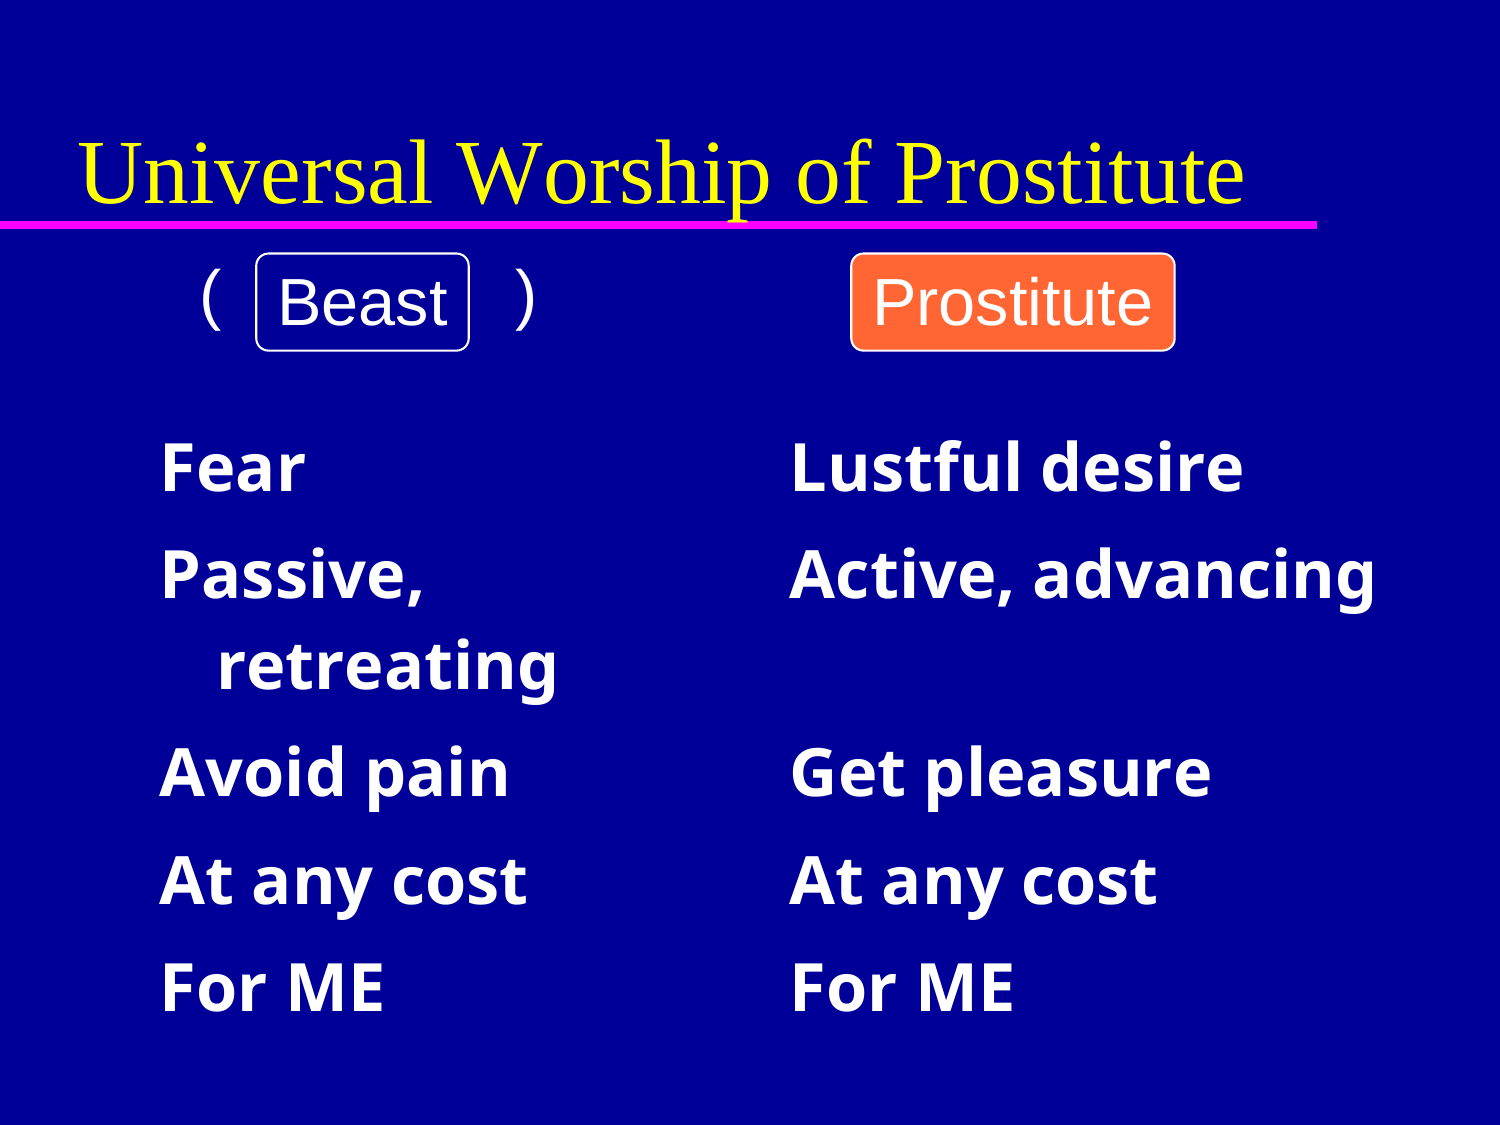

# Universal Worship of Prostitute
(
)
Beast
Prostitute
Lustful desire
Active, advancing
Get pleasure
At any cost
For ME
Fear
Passive, retreating
Avoid pain
At any cost
For ME